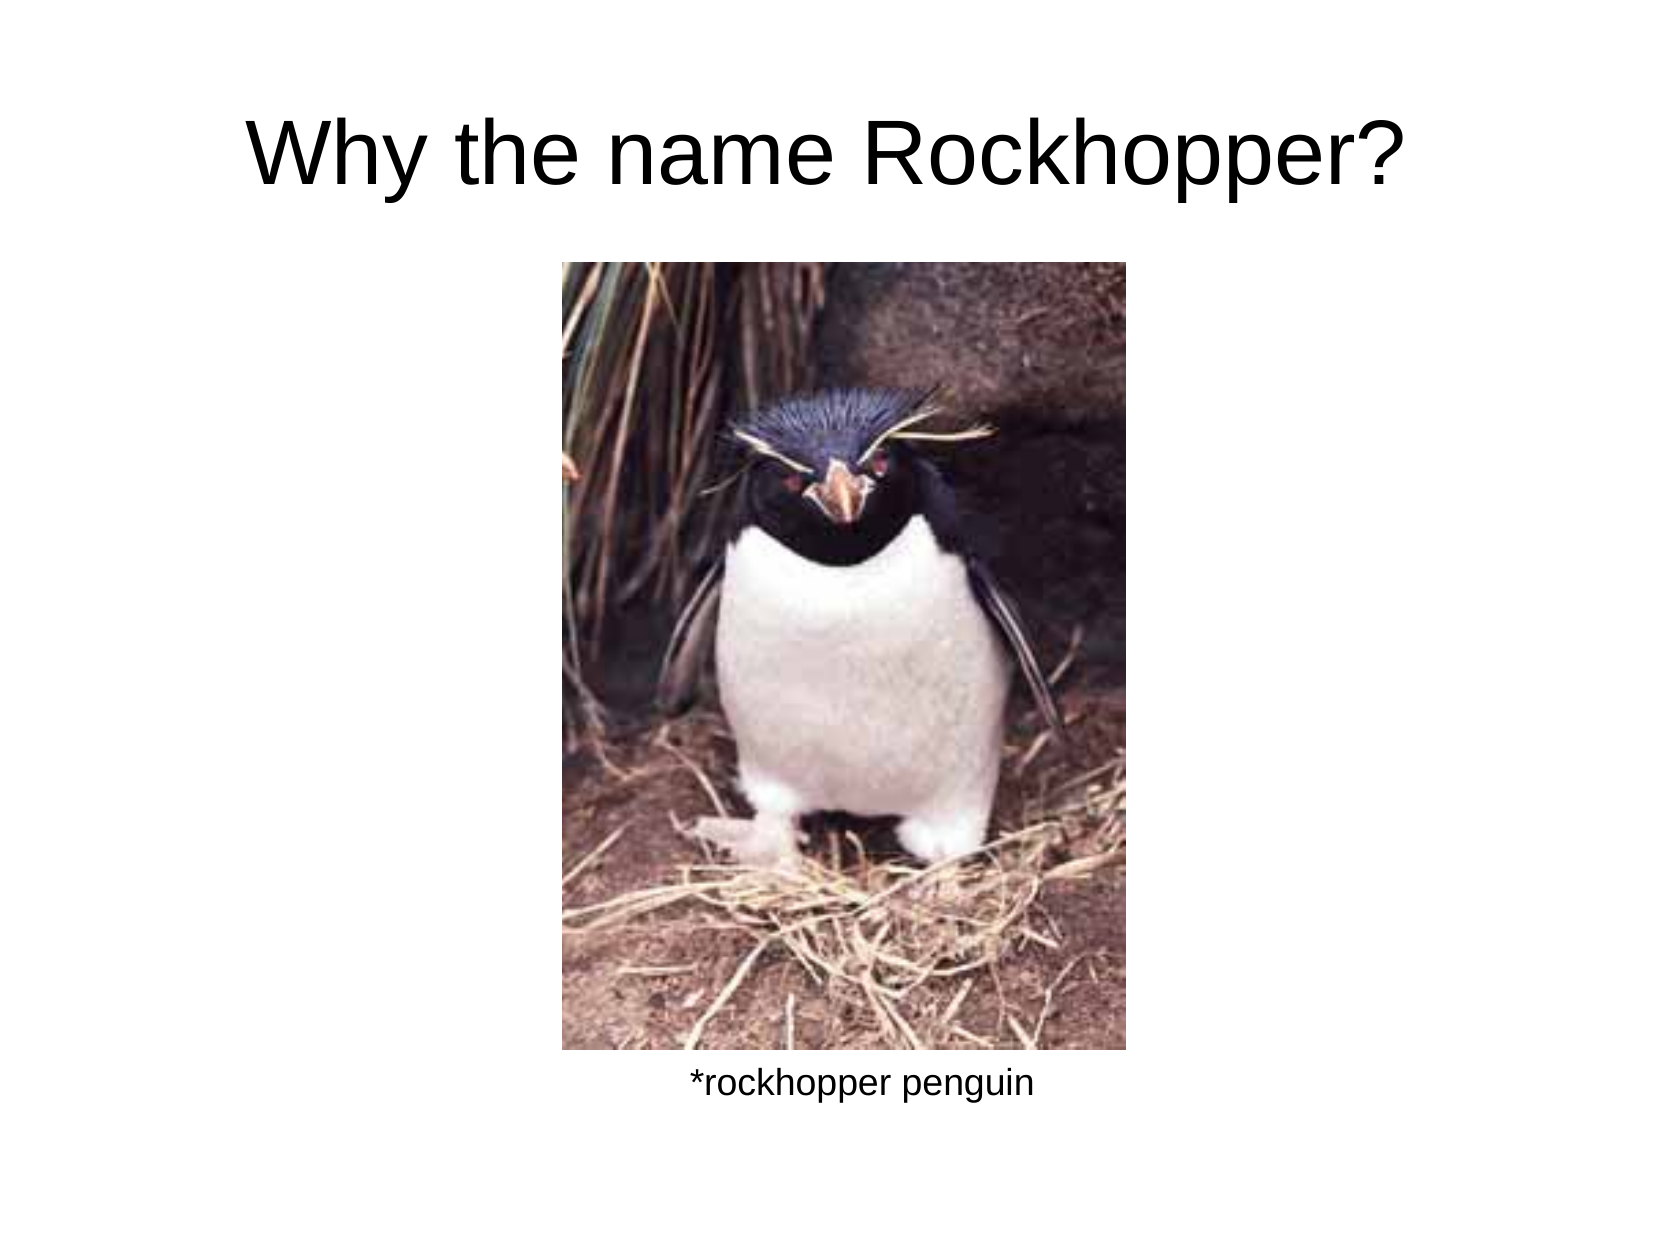

# Why the name Rockhopper?
*rockhopper penguin